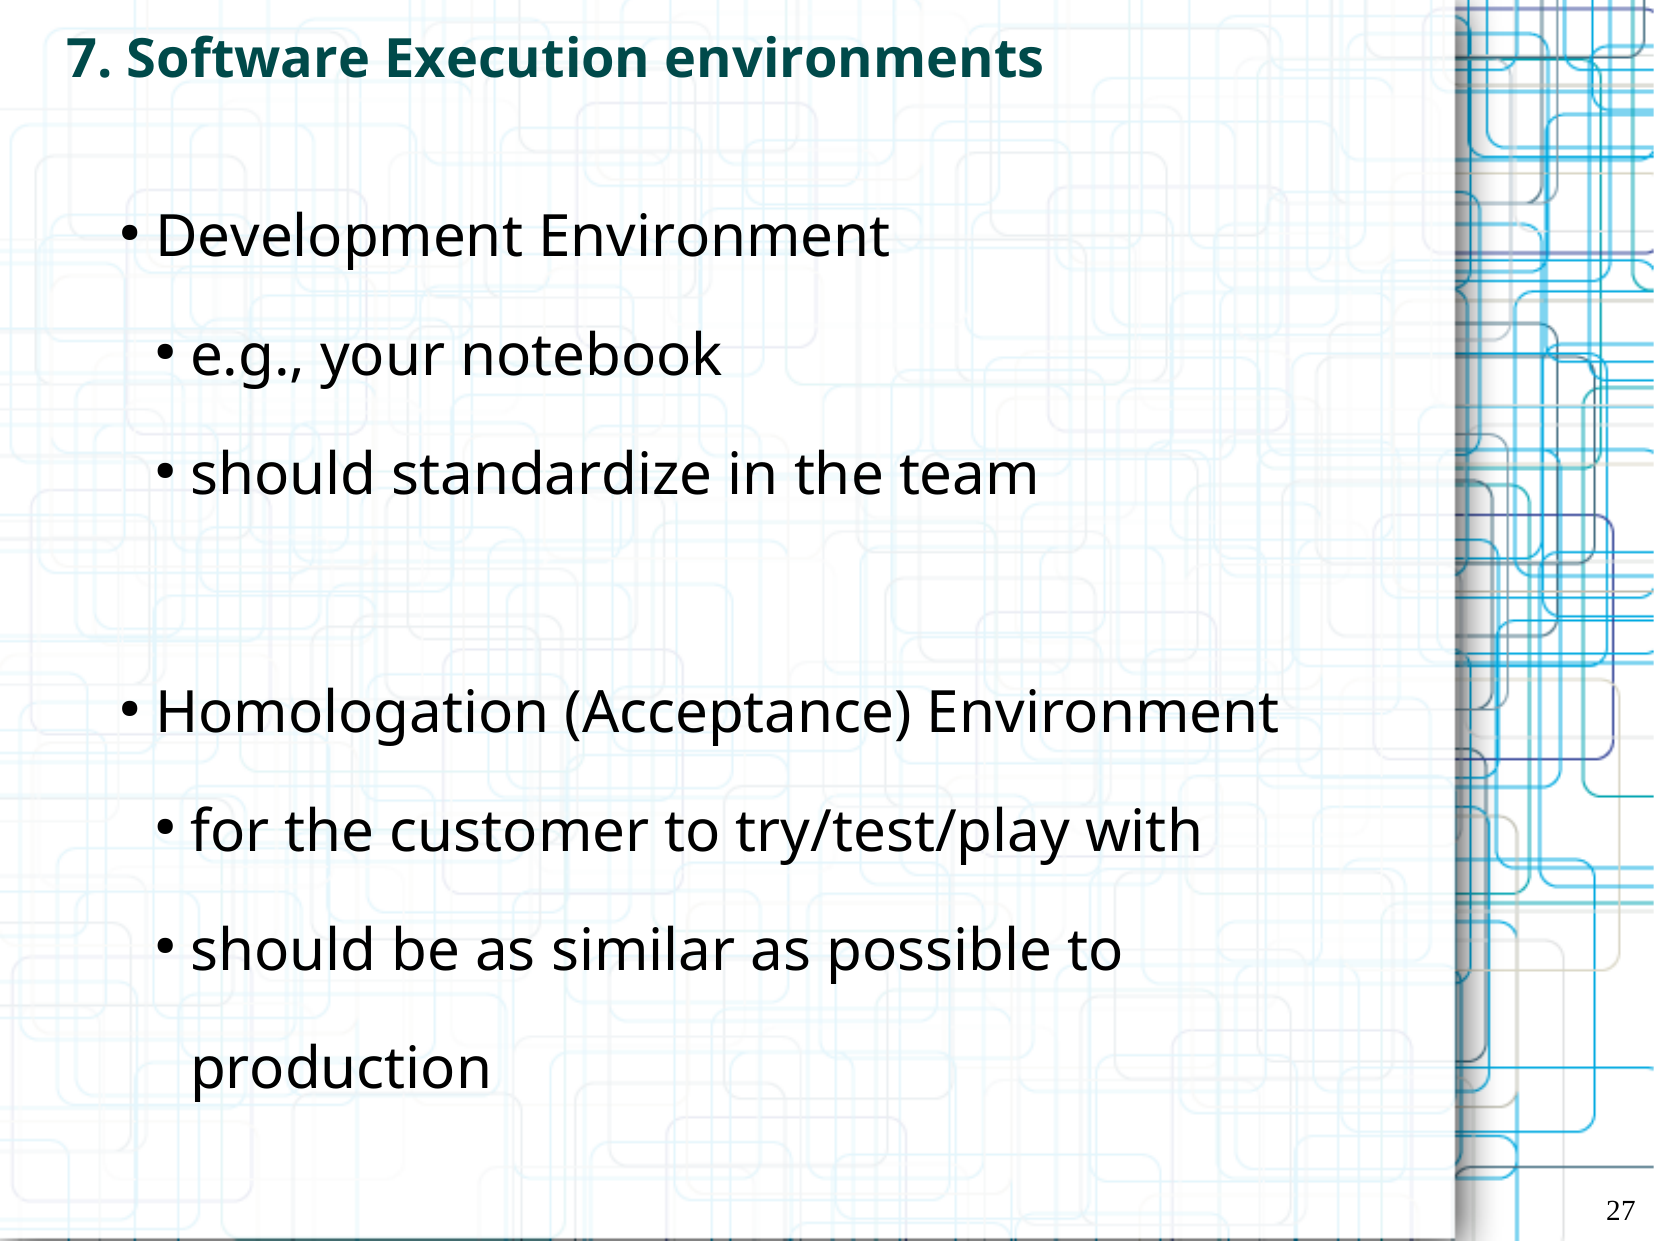

7. Software Execution environments
 Development Environment
e.g., your notebook
should standardize in the team
 Homologation (Acceptance) Environment
for the customer to try/test/play with
should be as similar as possible to production
 Production Enviroment
for the real users with real data
27